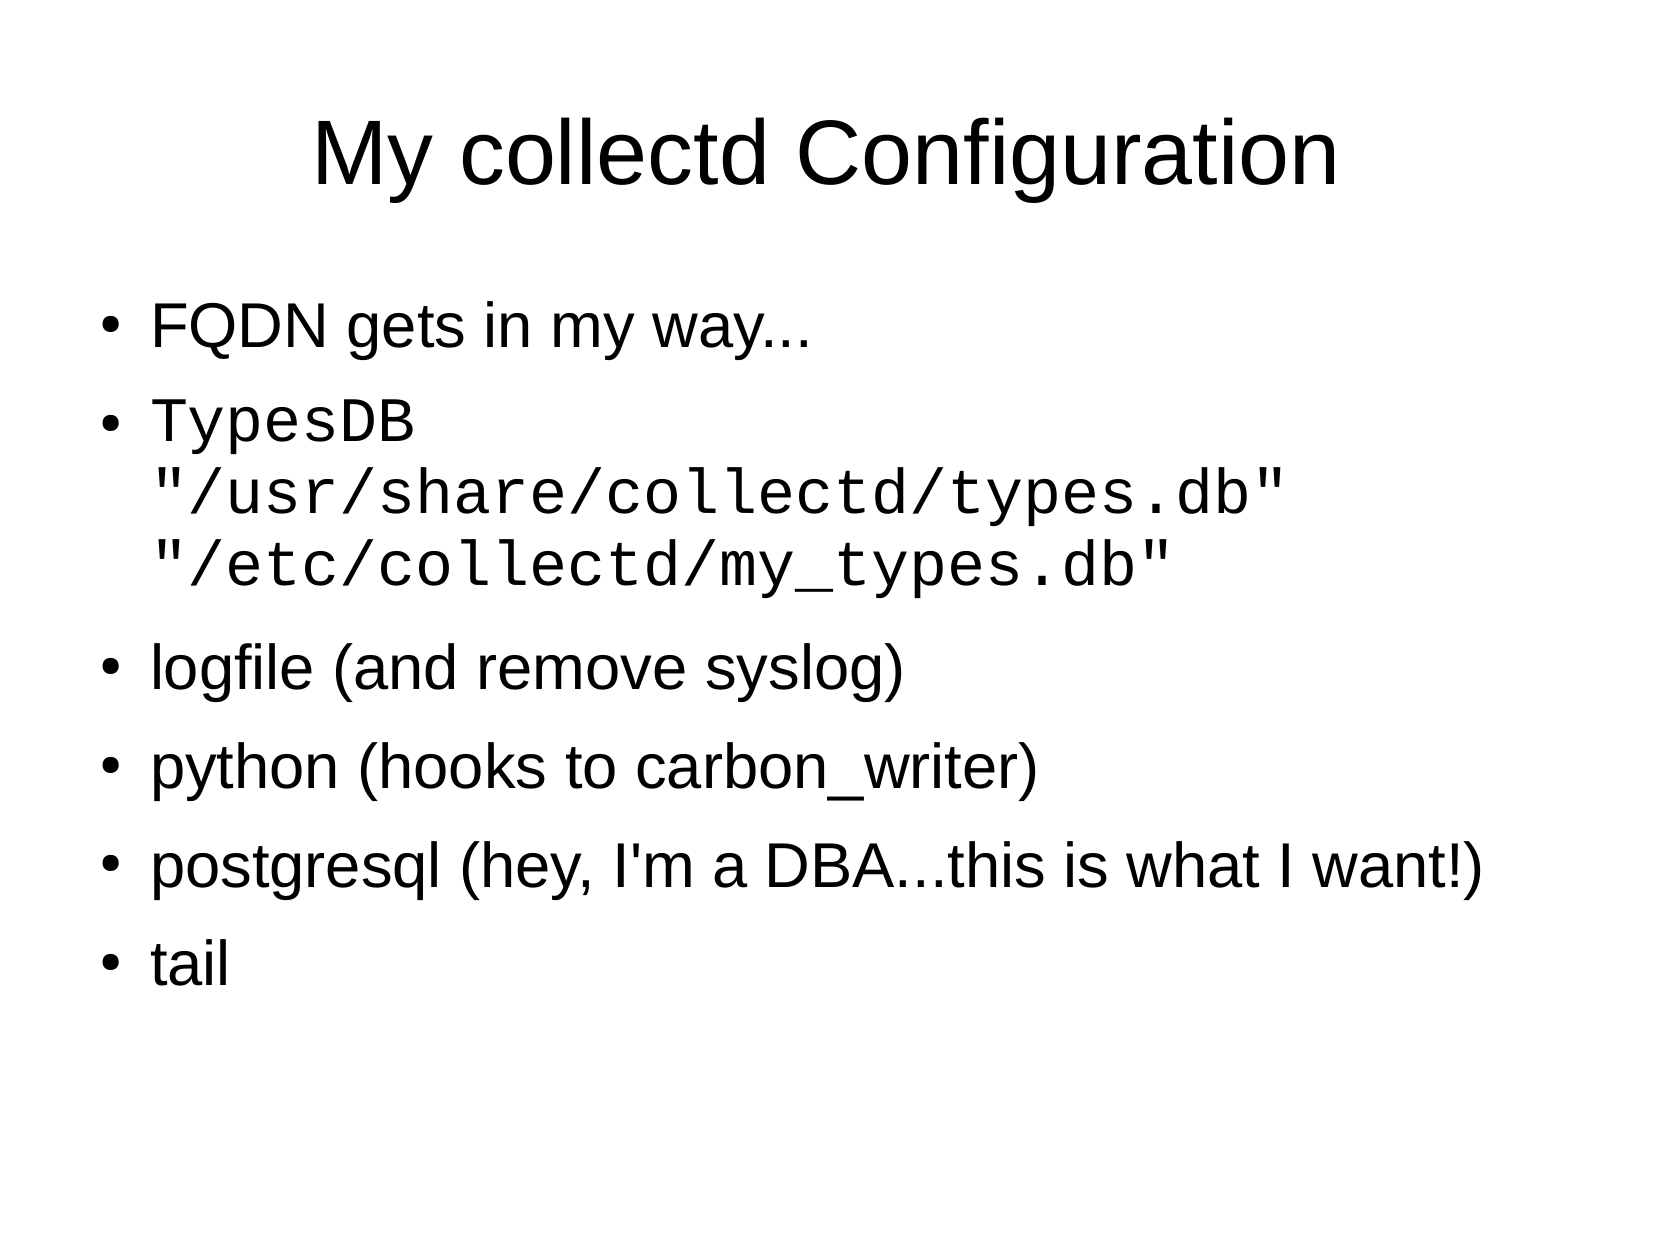

# My collectd Configuration
FQDN gets in my way...
TypesDB "/usr/share/collectd/types.db" "/etc/collectd/my_types.db"
logfile (and remove syslog)
python (hooks to carbon_writer)
postgresql (hey, I'm a DBA...this is what I want!)
tail